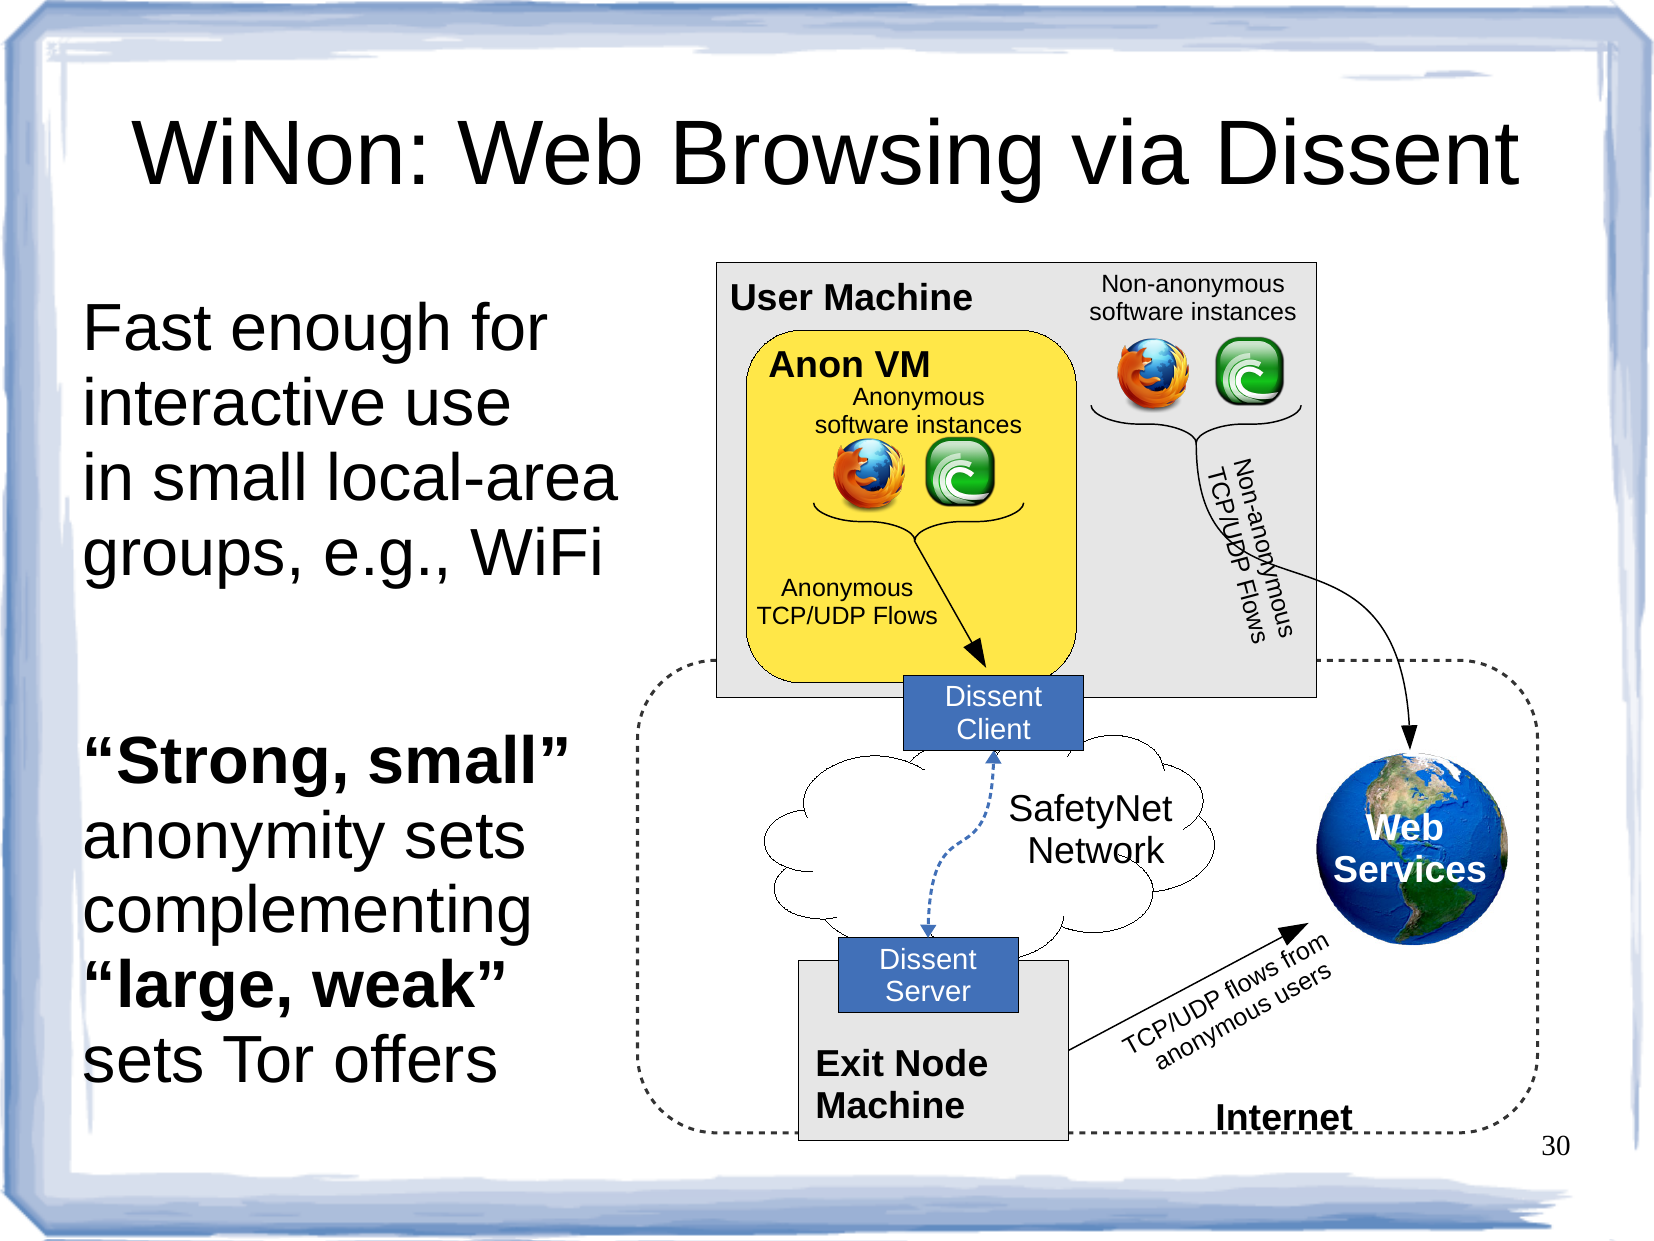

# WiNon: Web Browsing via Dissent
Non-anonymous
software instances
User Machine
Fast enough for
interactive use
in small local-area
groups, e.g., WiFi
“Strong, small”
anonymity sets
complementing
“large, weak”
sets Tor offers
Anon VM
Anonymous
software instances
Non-anonymous
TCP/UDP Flows
Anonymous
TCP/UDP Flows
Dissent
Client
Web
Services
SafetyNet
Network
Dissent
Server
TCP/UDP flows from
anonymous users
Exit Node
Machine
Internet
30